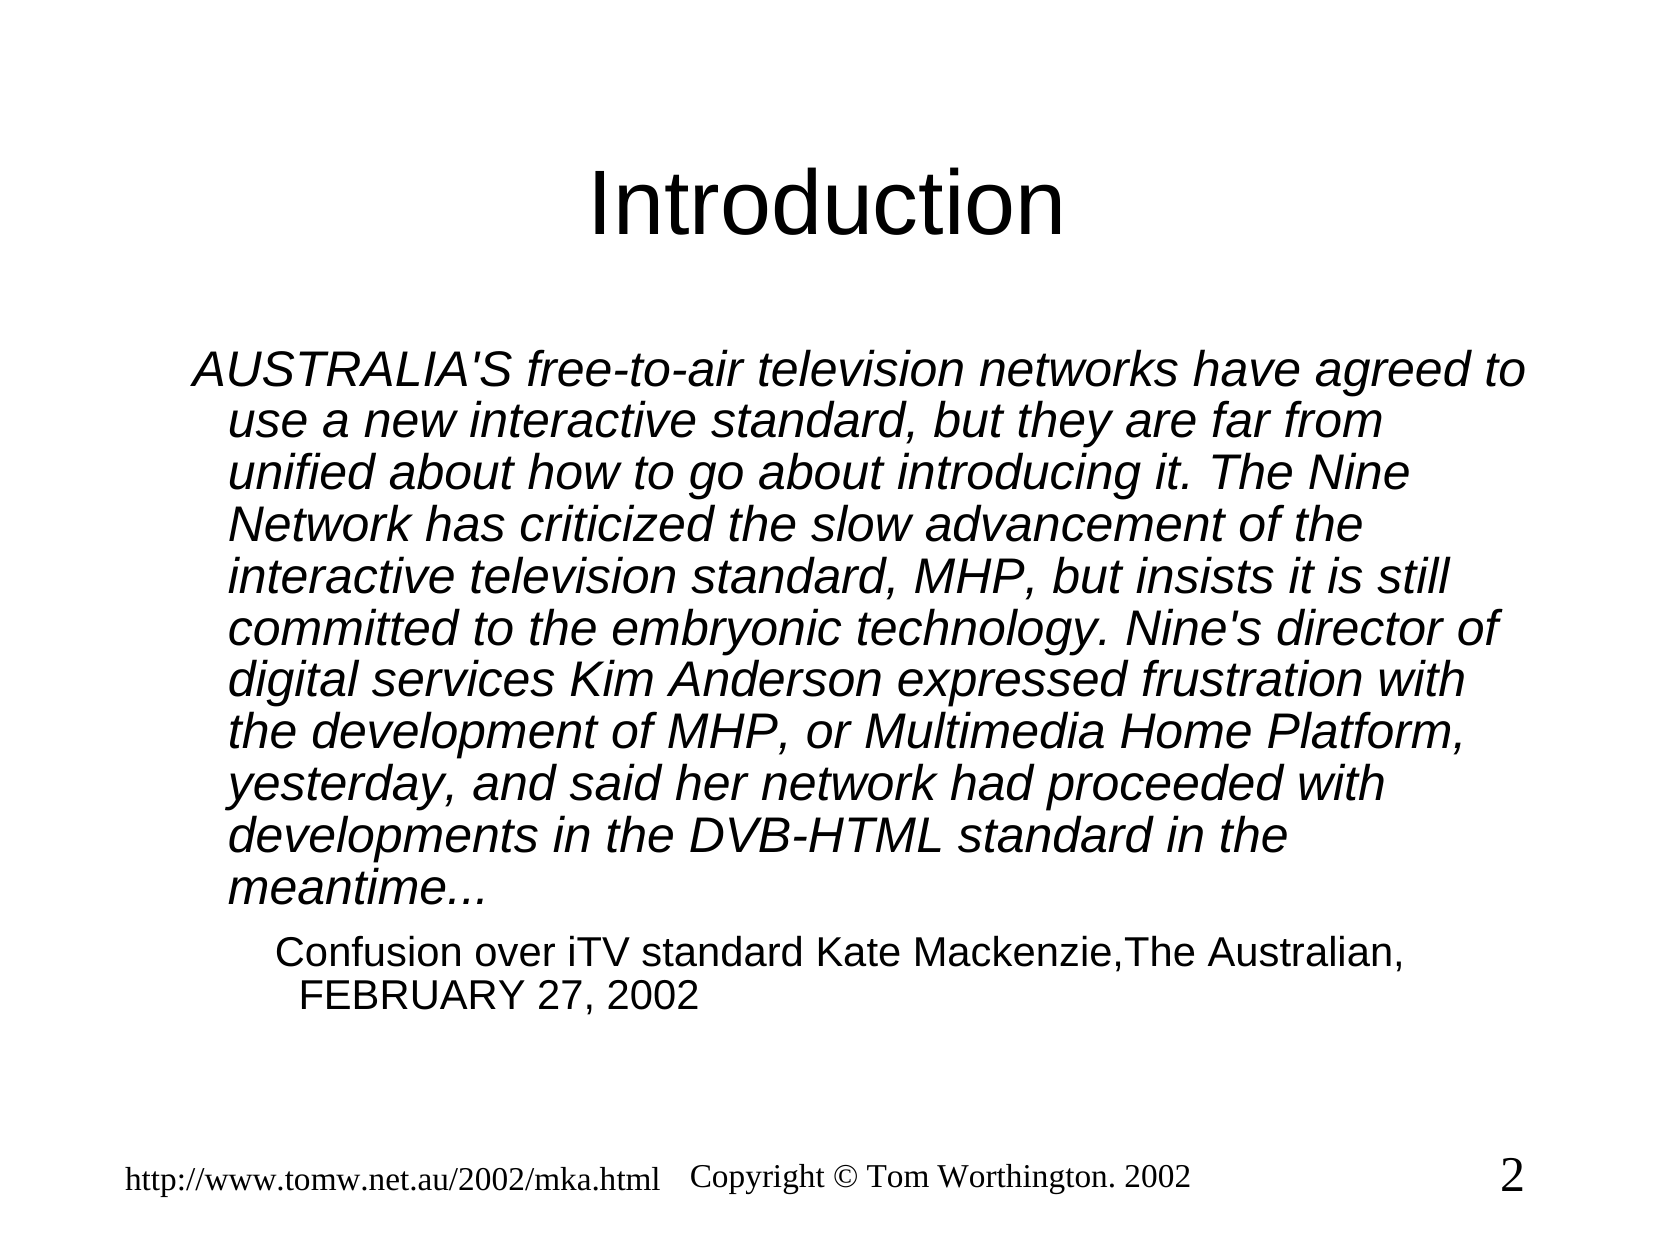

# Introduction
AUSTRALIA'S free-to-air television networks have agreed to use a new interactive standard, but they are far from unified about how to go about introducing it. The Nine Network has criticized the slow advancement of the interactive television standard, MHP, but insists it is still committed to the embryonic technology. Nine's director of digital services Kim Anderson expressed frustration with the development of MHP, or Multimedia Home Platform, yesterday, and said her network had proceeded with developments in the DVB-HTML standard in the meantime...
 Confusion over iTV standard Kate Mackenzie,The Australian, FEBRUARY 27, 2002